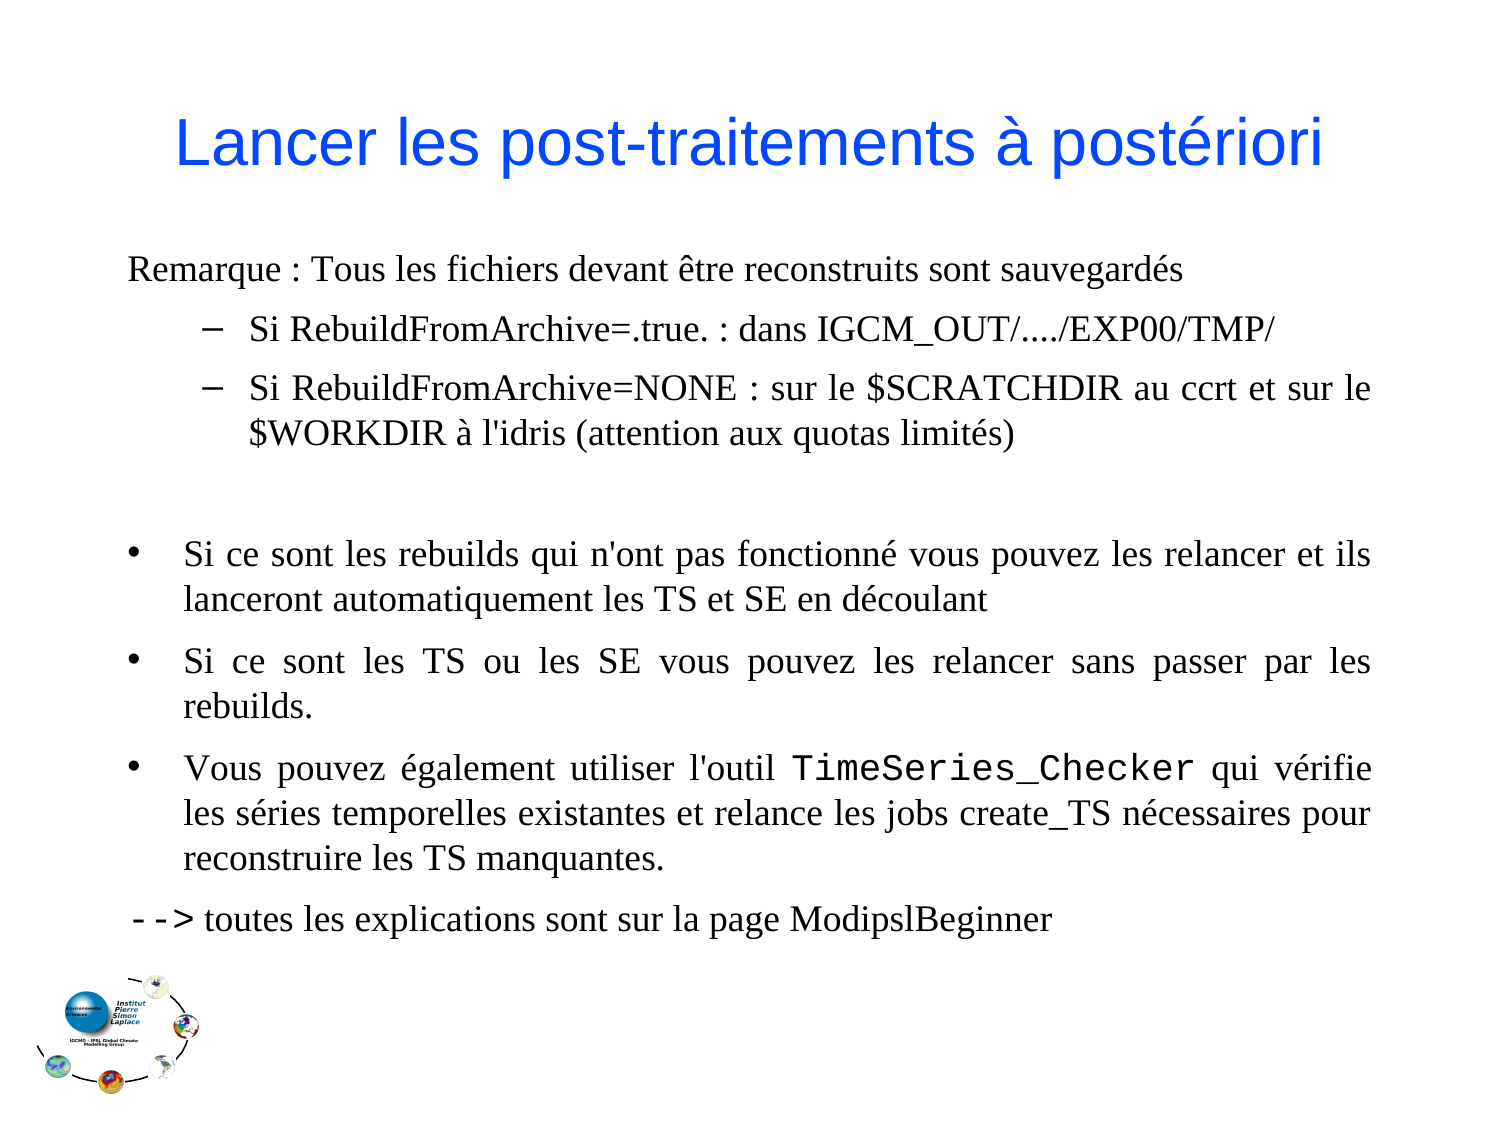

# Lancer les post-traitements à postériori
Remarque : Tous les fichiers devant être reconstruits sont sauvegardés
Si RebuildFromArchive=.true. : dans IGCM_OUT/..../EXP00/TMP/
Si RebuildFromArchive=NONE : sur le $SCRATCHDIR au ccrt et sur le $WORKDIR à l'idris (attention aux quotas limités)
Si ce sont les rebuilds qui n'ont pas fonctionné vous pouvez les relancer et ils lanceront automatiquement les TS et SE en découlant
Si ce sont les TS ou les SE vous pouvez les relancer sans passer par les rebuilds.
Vous pouvez également utiliser l'outil TimeSeries_Checker qui vérifie les séries temporelles existantes et relance les jobs create_TS nécessaires pour reconstruire les TS manquantes.
--> toutes les explications sont sur la page ModipslBeginner